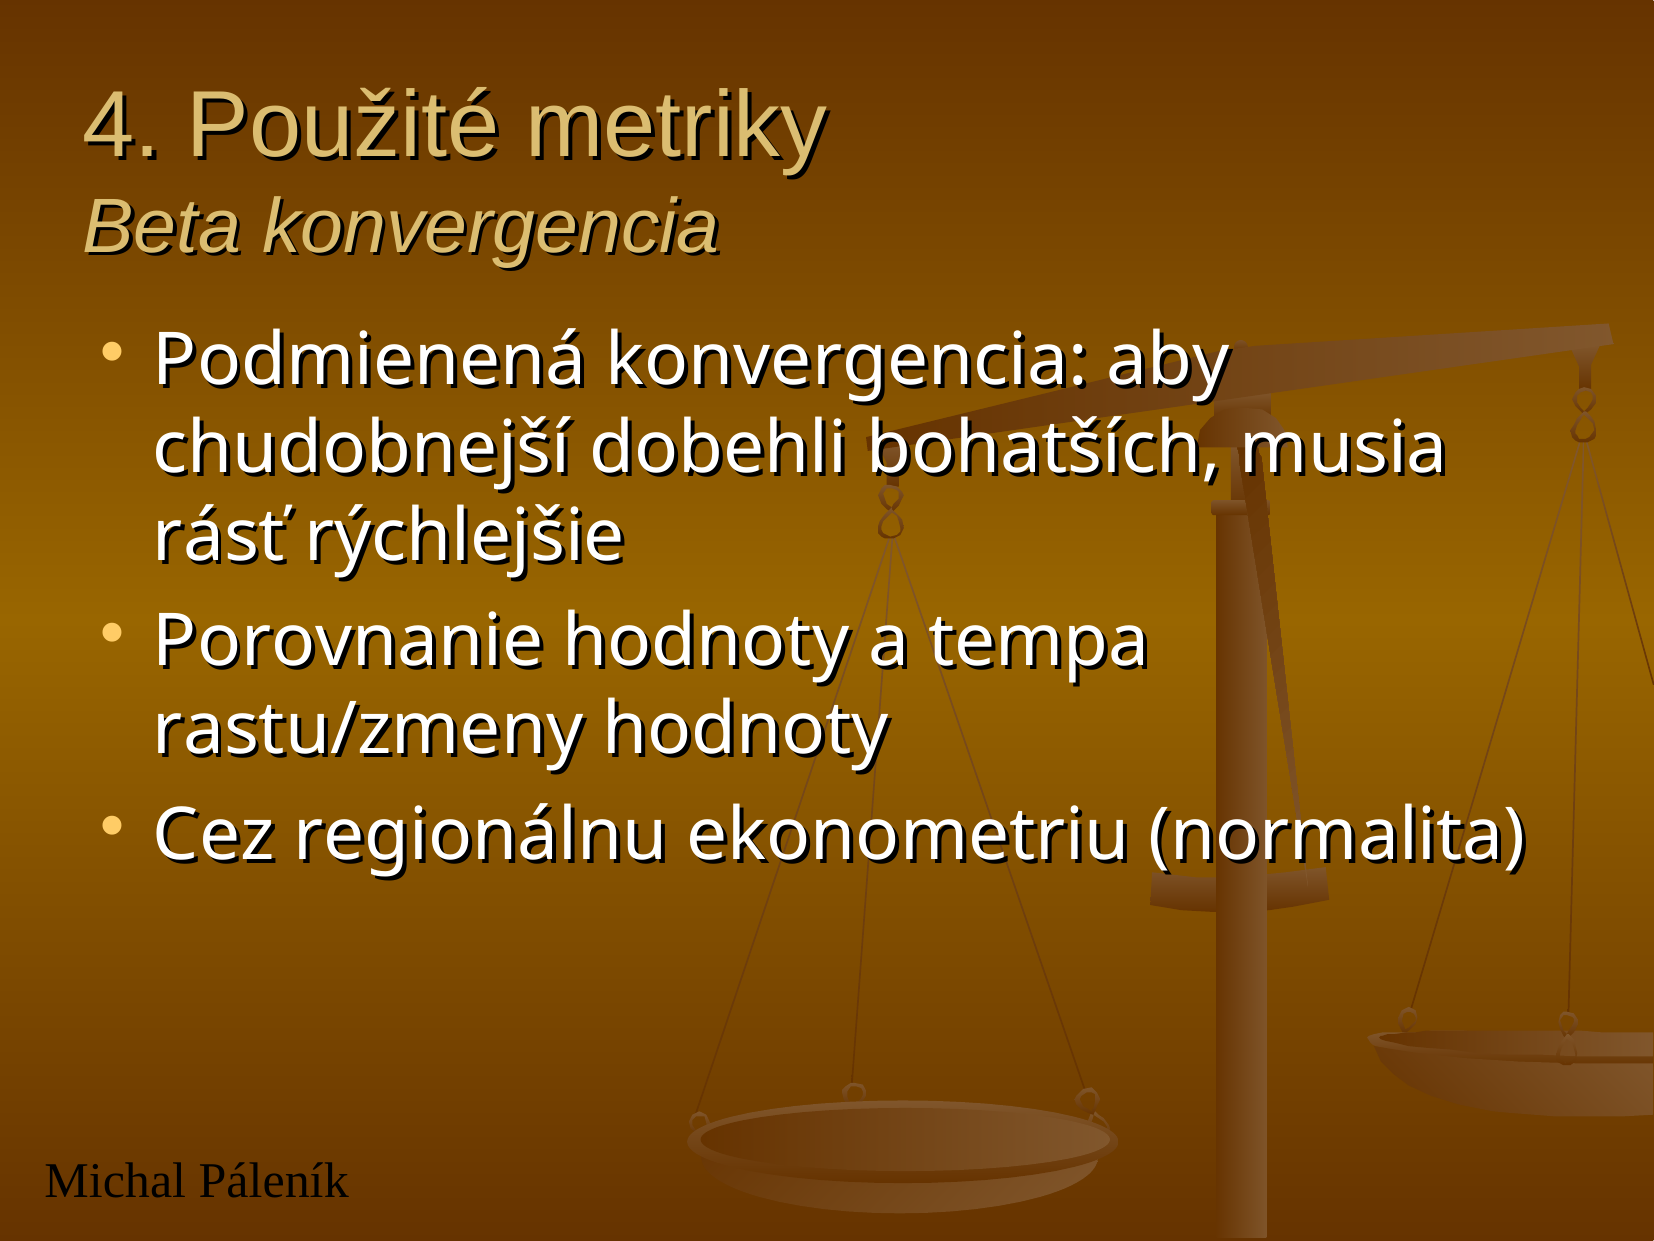

# 4. Použité metriky Beta konvergencia
Podmienená konvergencia: aby chudobnejší dobehli bohatších, musia rásť rýchlejšie
Porovnanie hodnoty a tempa rastu/zmeny hodnoty
Cez regionálnu ekonometriu (normalita)